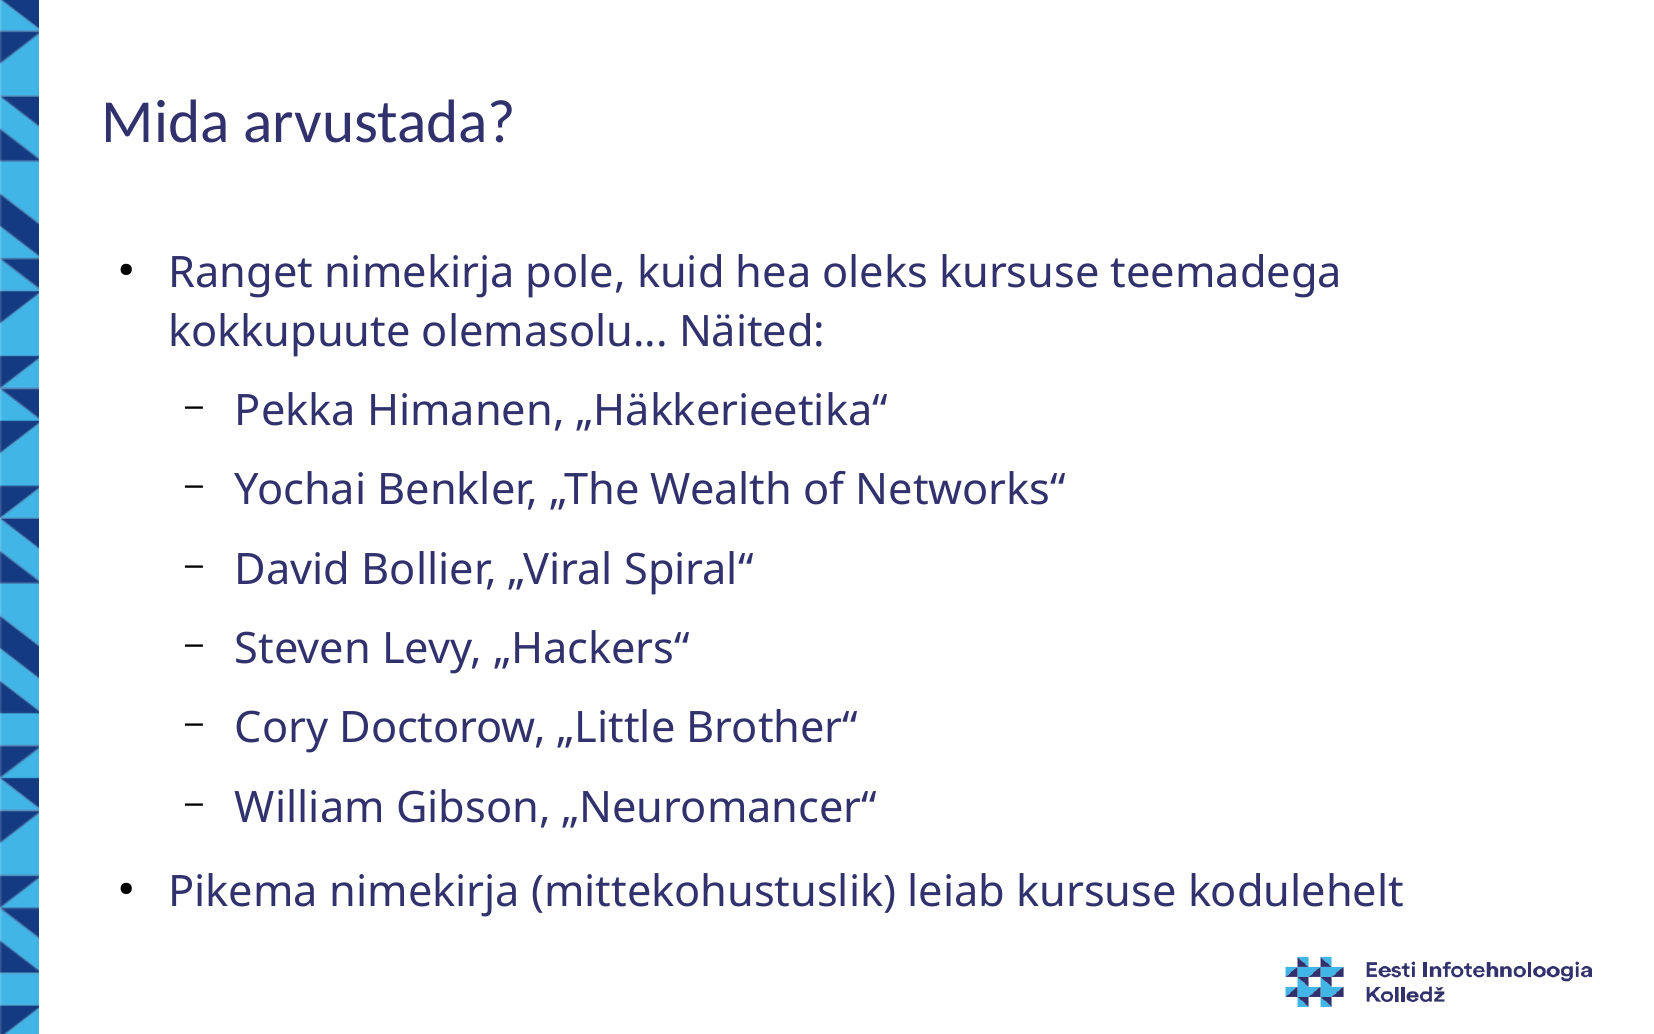

# Mida arvustada?
Ranget nimekirja pole, kuid hea oleks kursuse teemadega kokkupuute olemasolu... Näited:
Pekka Himanen, „Häkkerieetika“
Yochai Benkler, „The Wealth of Networks“
David Bollier, „Viral Spiral“
Steven Levy, „Hackers“
Cory Doctorow, „Little Brother“
William Gibson, „Neuromancer“
Pikema nimekirja (mittekohustuslik) leiab kursuse kodulehelt